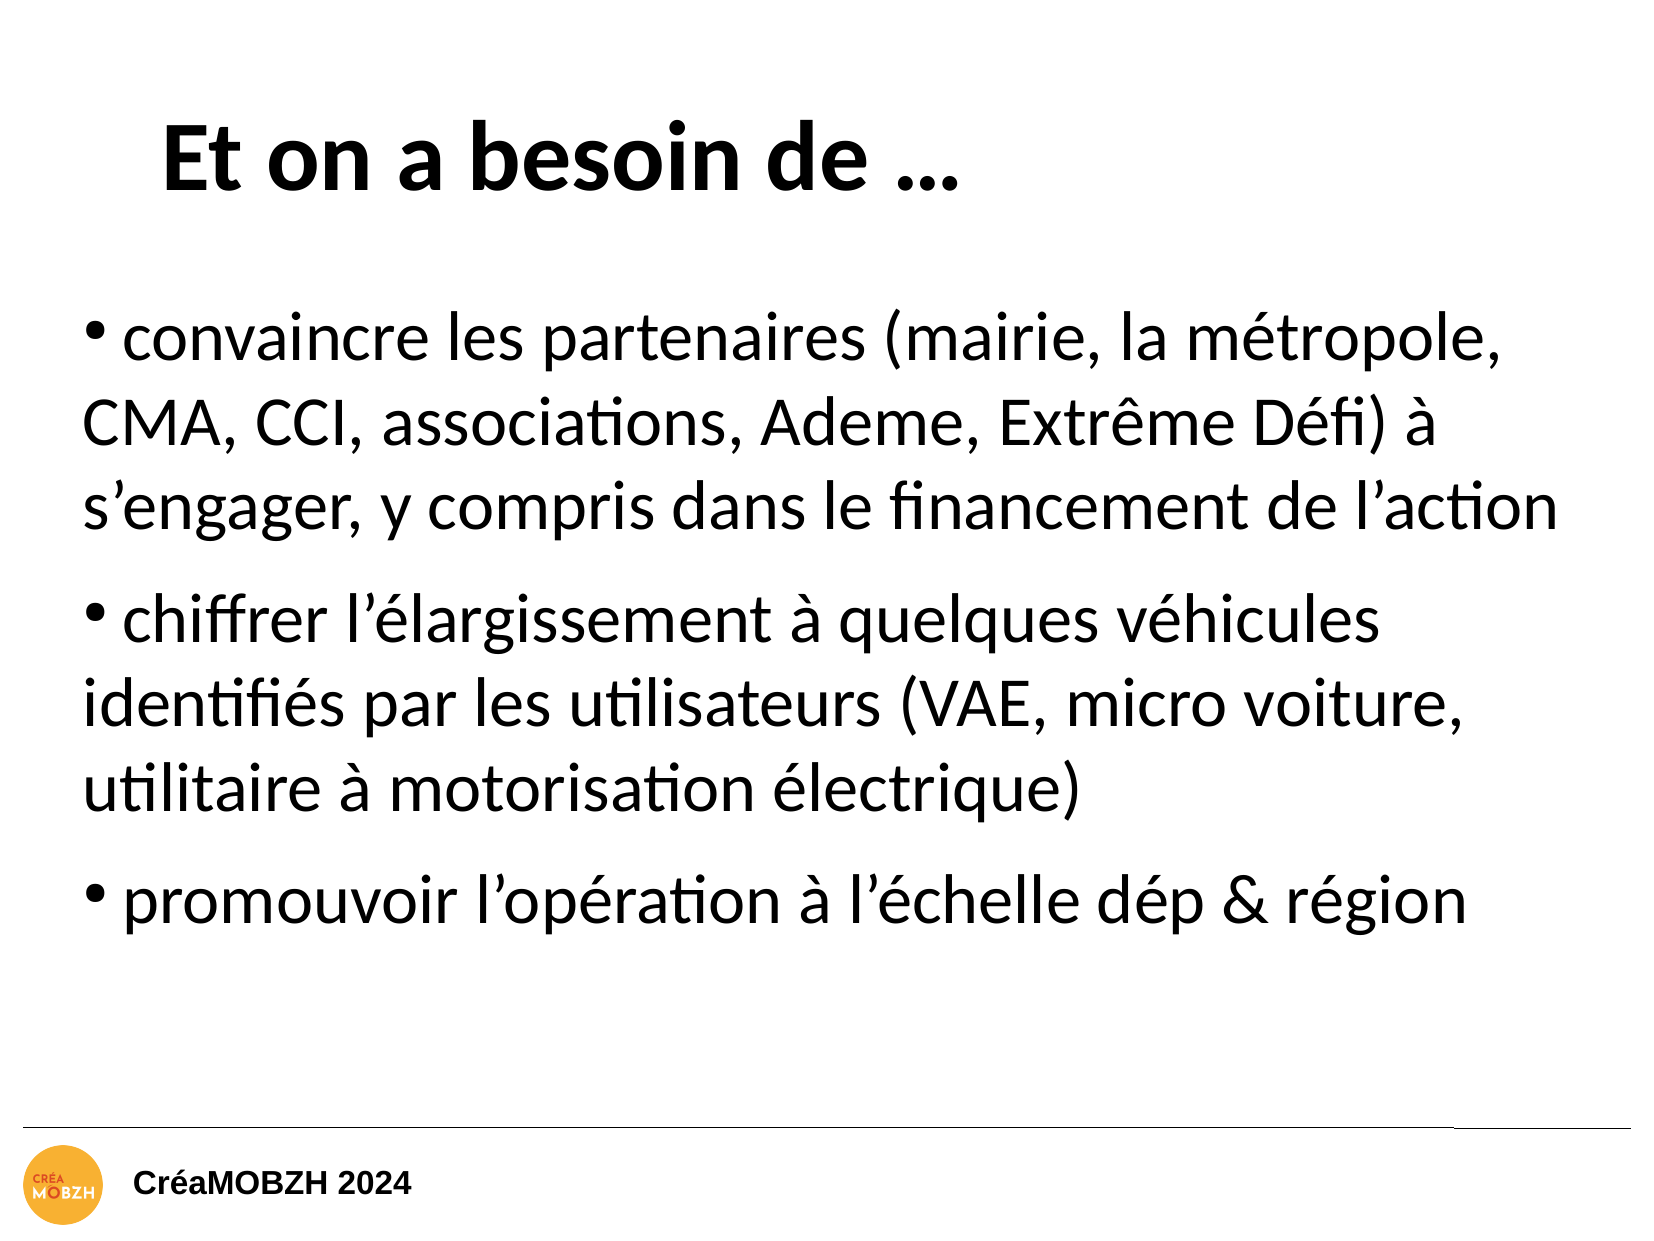

# Et on a besoin de …
 convaincre les partenaires (mairie, la métropole, CMA, CCI, associations, Ademe, Extrême Défi) à s’engager, y compris dans le financement de l’action
 chiffrer l’élargissement à quelques véhicules identifiés par les utilisateurs (VAE, micro voiture, utilitaire à motorisation électrique)
 promouvoir l’opération à l’échelle dép & région
CréaMOBZH 2024